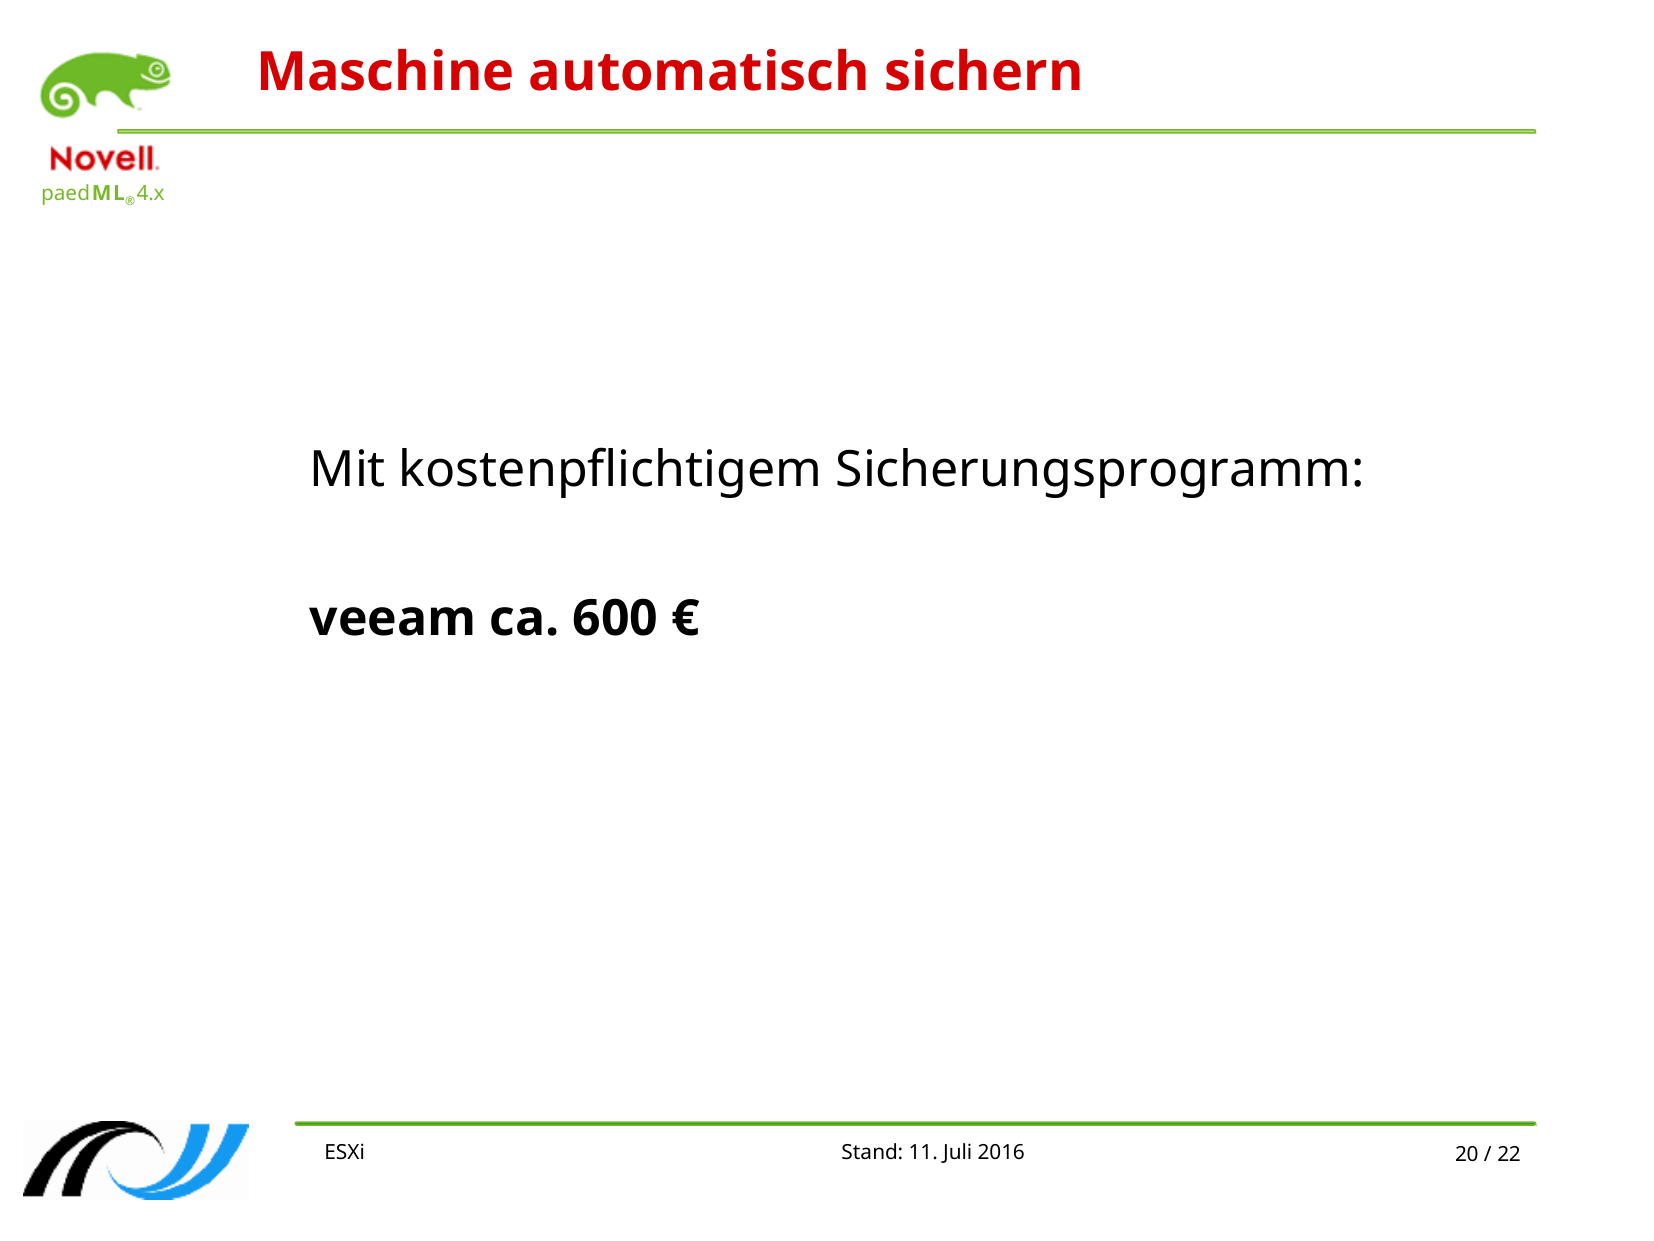

# Maschine automatisch sichern
Mit kostenpflichtigem Sicherungsprogramm:
veeam ca. 600 €
ESXi
11. Juli 2016
20